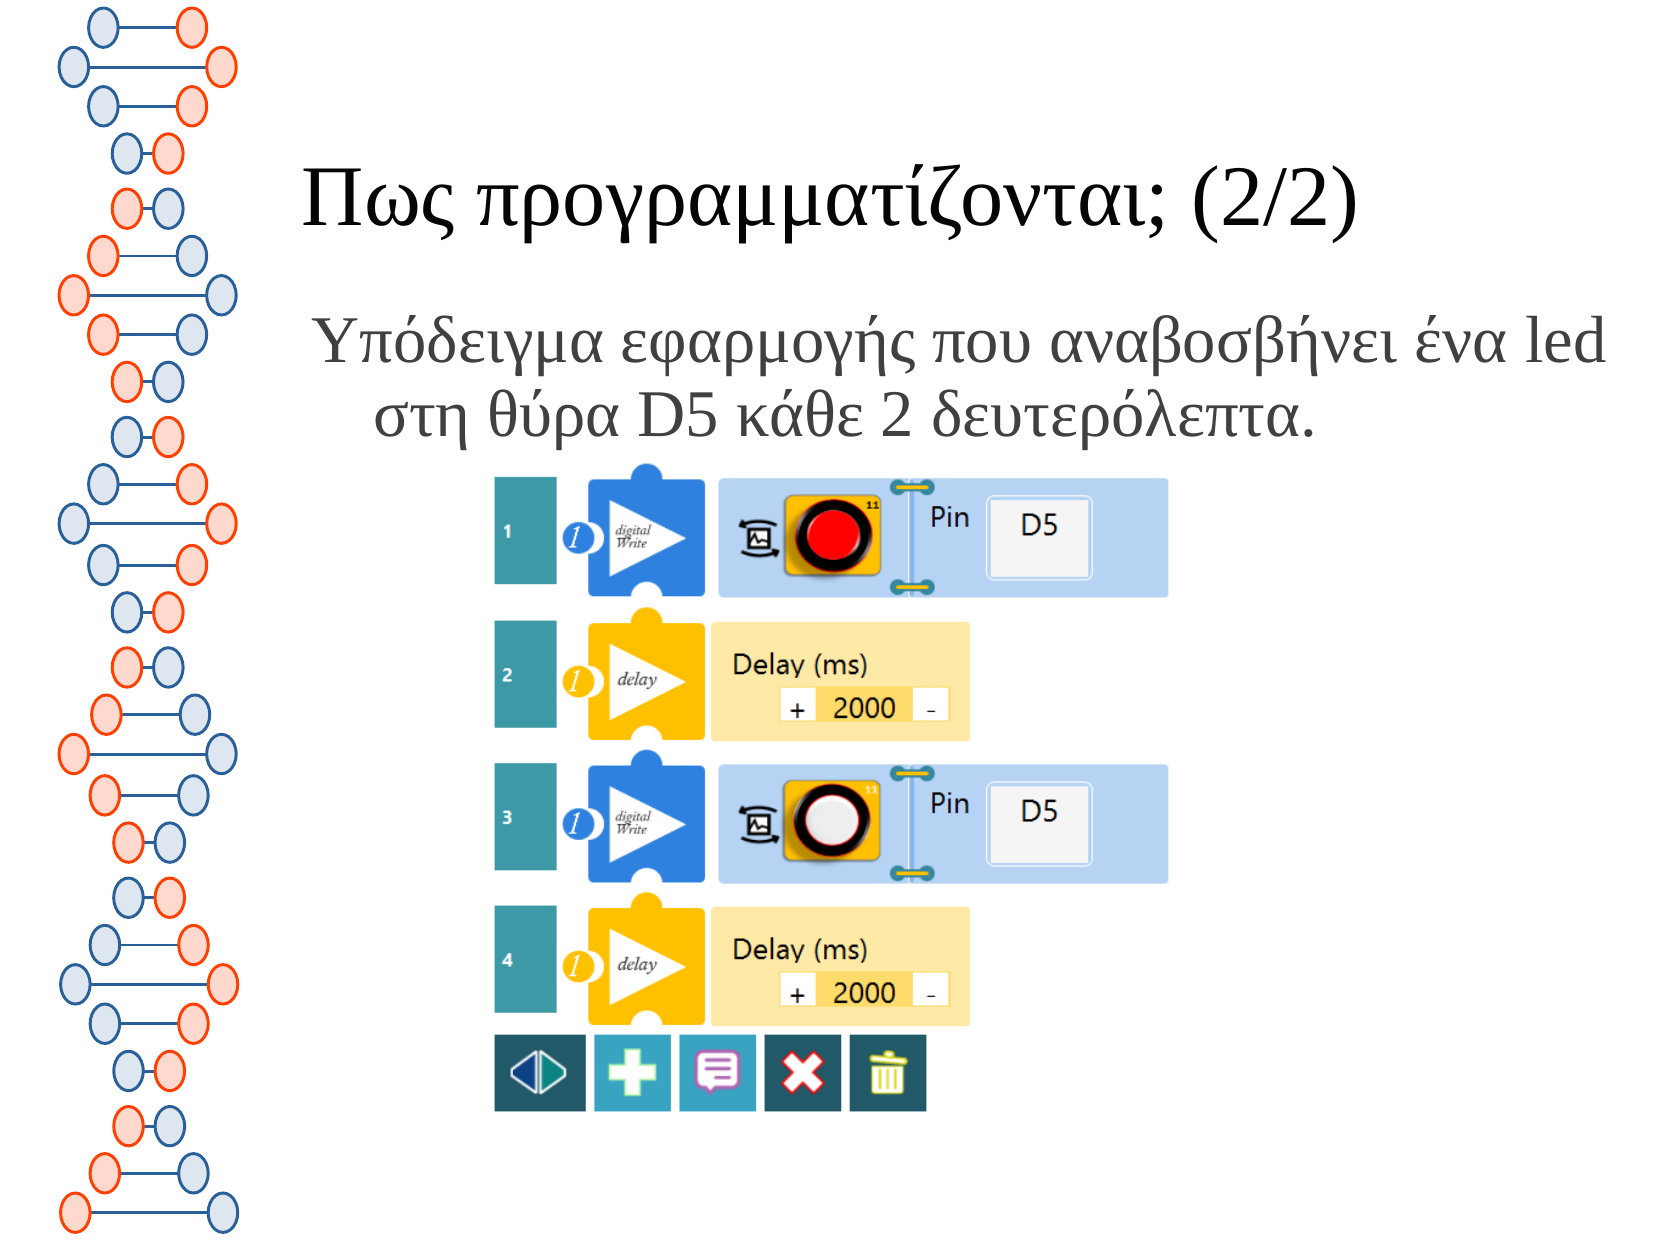

# Πως προγραμματίζονται; (2/2)
Υπόδειγμα εφαρμογής που αναβοσβήνει ένα led στη θύρα D5 κάθε 2 δευτερόλεπτα.